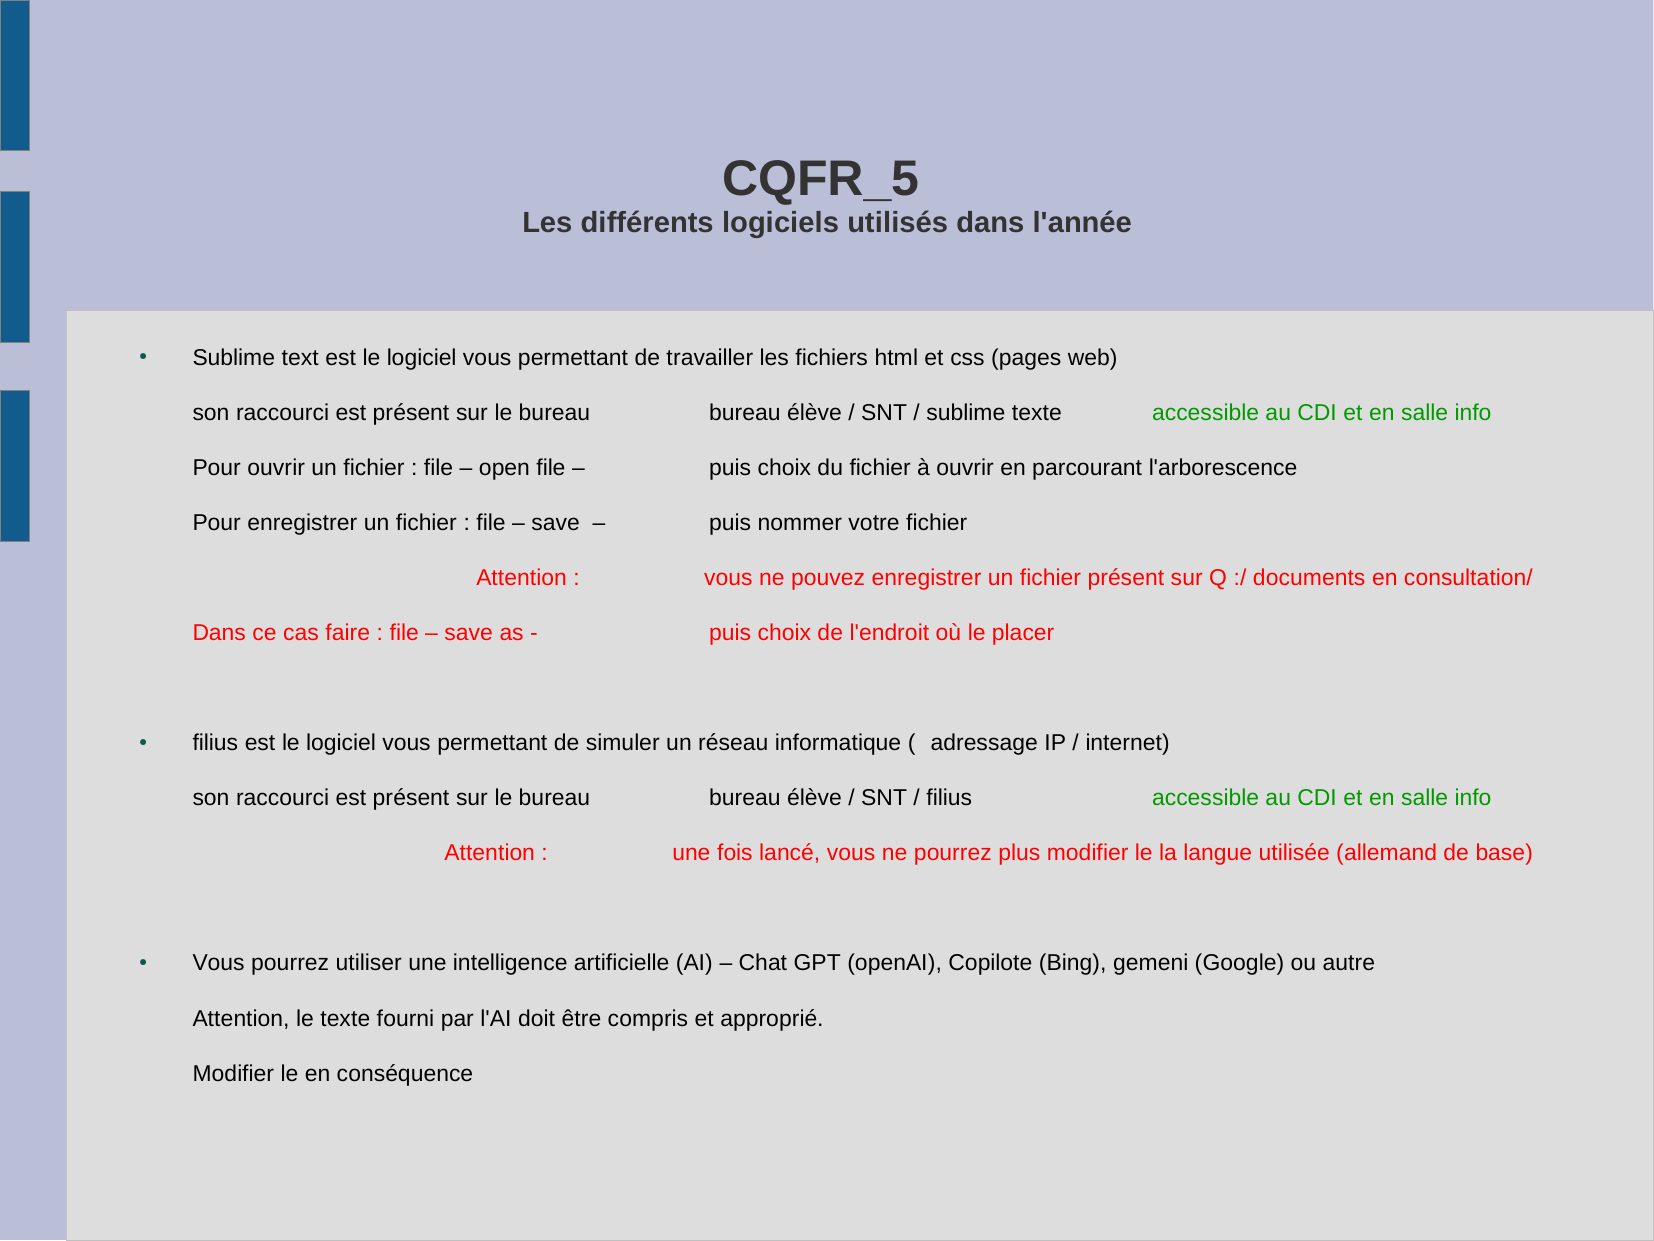

# CQFR_5  Les différents logiciels utilisés dans l'année
Sublime text est le logiciel vous permettant de travailler les fichiers html et css (pages web)
son raccourci est présent sur le bureau		bureau élève / SNT / sublime texte		accessible au CDI et en salle info
Pour ouvrir un fichier : file – open file – 		puis choix du fichier à ouvrir en parcourant l'arborescence
Pour enregistrer un fichier : file – save – 		puis nommer votre fichier
Attention :		 vous ne pouvez enregistrer un fichier présent sur Q :/ documents en consultation/
Dans ce cas faire : file – save as - 			puis choix de l'endroit où le placer
filius est le logiciel vous permettant de simuler un réseau informatique (	adressage IP / internet)
son raccourci est présent sur le bureau		bureau élève / SNT / filius			accessible au CDI et en salle info
Attention :		 une fois lancé, vous ne pourrez plus modifier le la langue utilisée (allemand de base)
Vous pourrez utiliser une intelligence artificielle (AI) – Chat GPT (openAI), Copilote (Bing), gemeni (Google) ou autre
Attention, le texte fourni par l'AI doit être compris et approprié.
Modifier le en conséquence